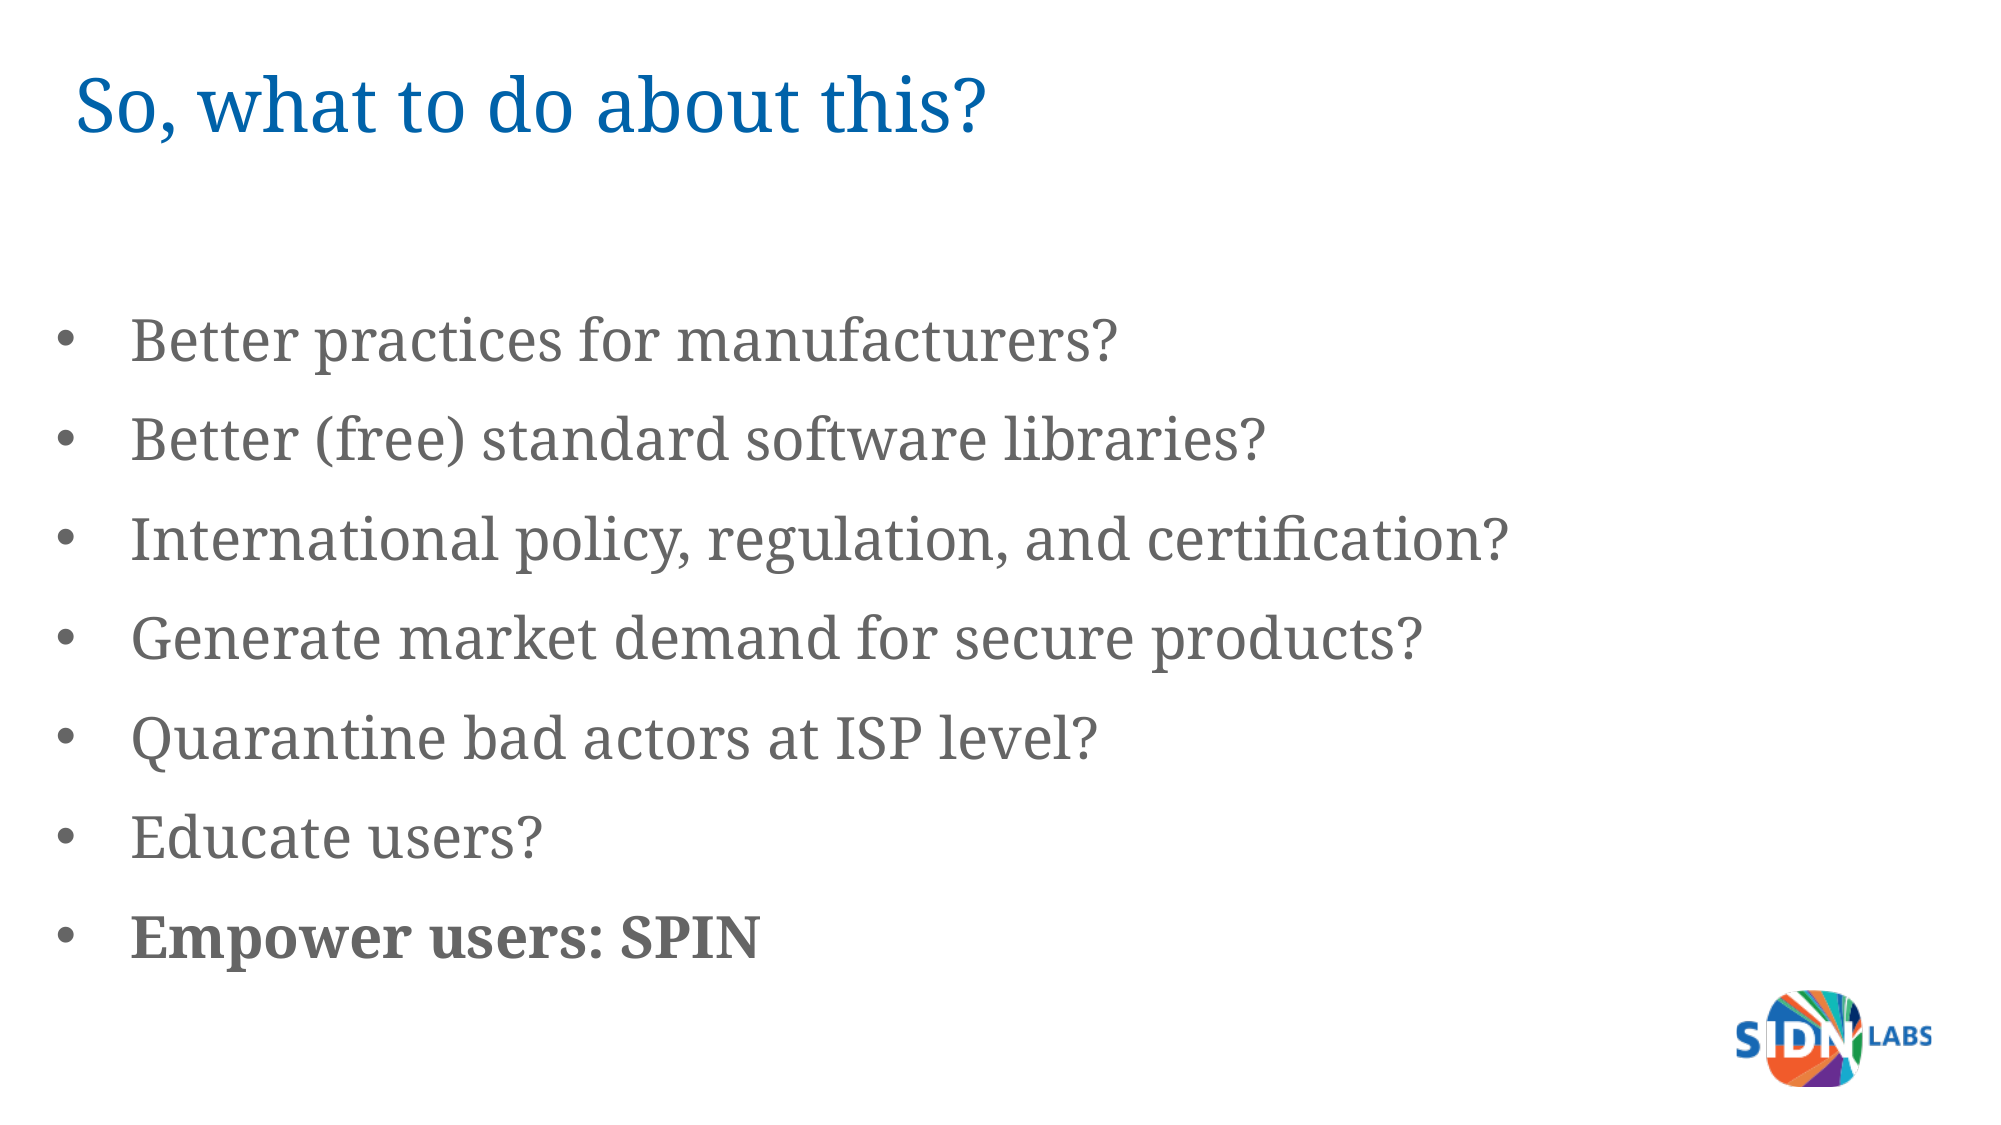

So, what to do about this?
Better practices for manufacturers?
Better (free) standard software libraries?
International policy, regulation, and certification?
Generate market demand for secure products?
Quarantine bad actors at ISP level?
Educate users?
Empower users: SPIN